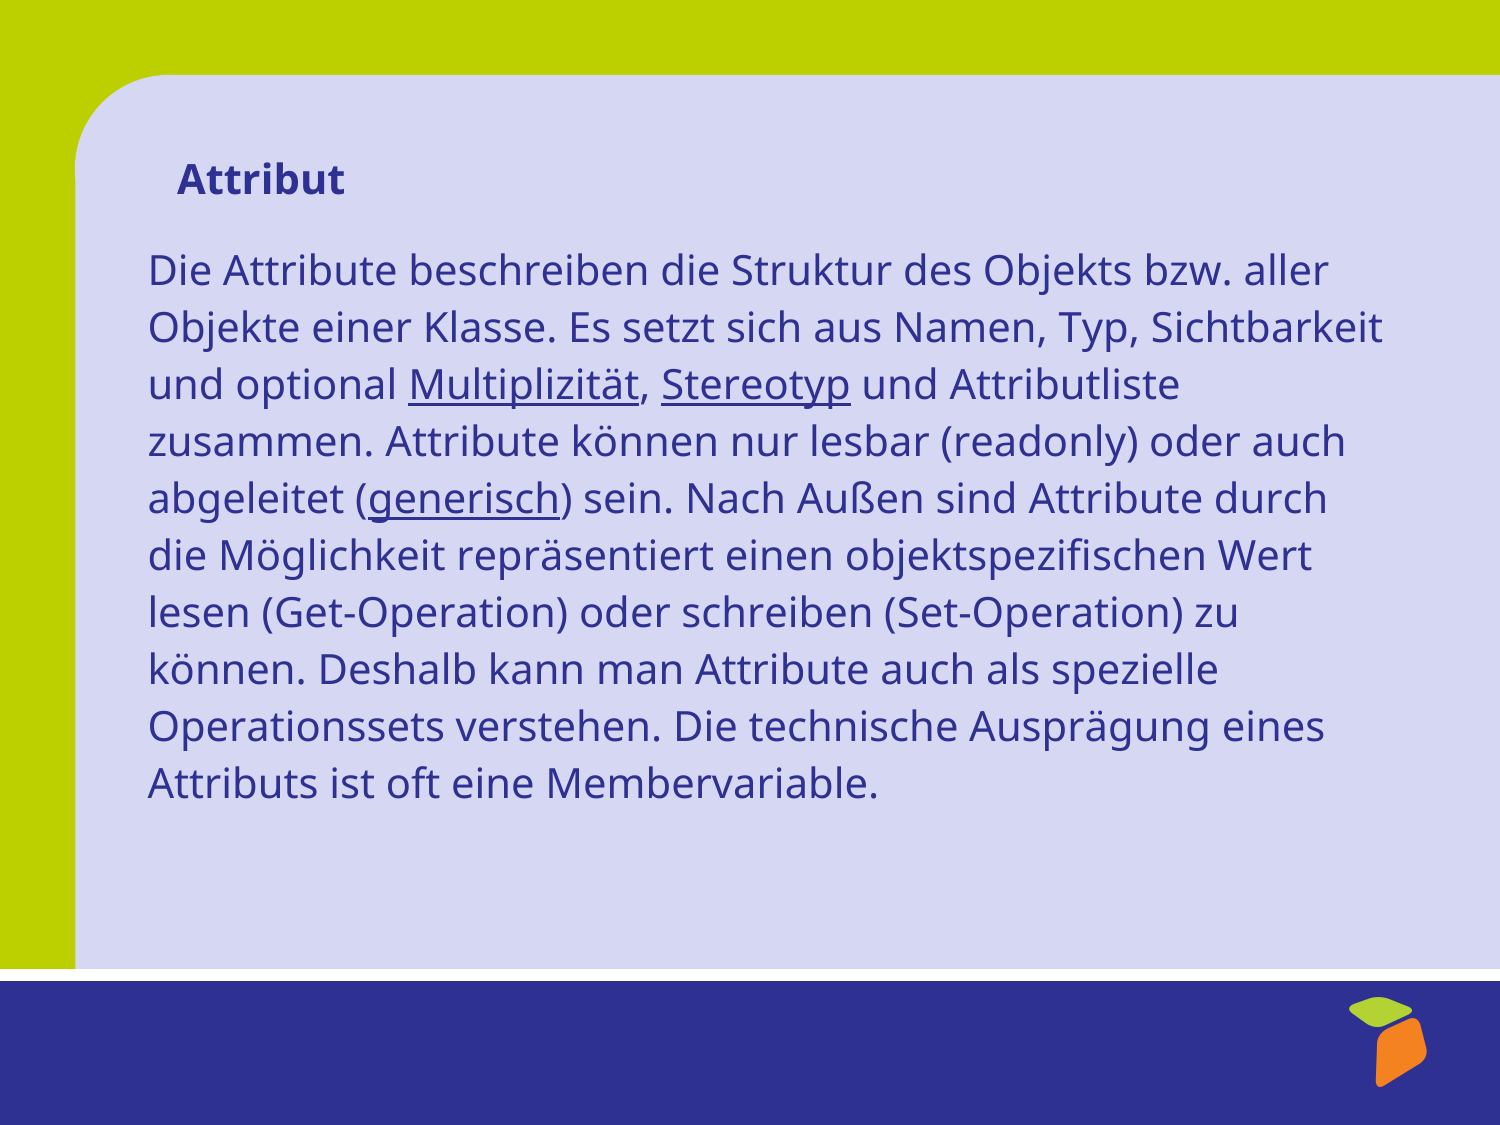

# Attribut
Die Attribute beschreiben die Struktur des Objekts bzw. aller Objekte einer Klasse. Es setzt sich aus Namen, Typ, Sichtbarkeit und optional Multiplizität, Stereotyp und Attributliste zusammen. Attribute können nur lesbar (readonly) oder auch abgeleitet (generisch) sein. Nach Außen sind Attribute durch die Möglichkeit repräsentiert einen objektspezifischen Wert lesen (Get-Operation) oder schreiben (Set-Operation) zu können. Deshalb kann man Attribute auch als spezielle Operationssets verstehen. Die technische Ausprägung eines Attributs ist oft eine Membervariable.